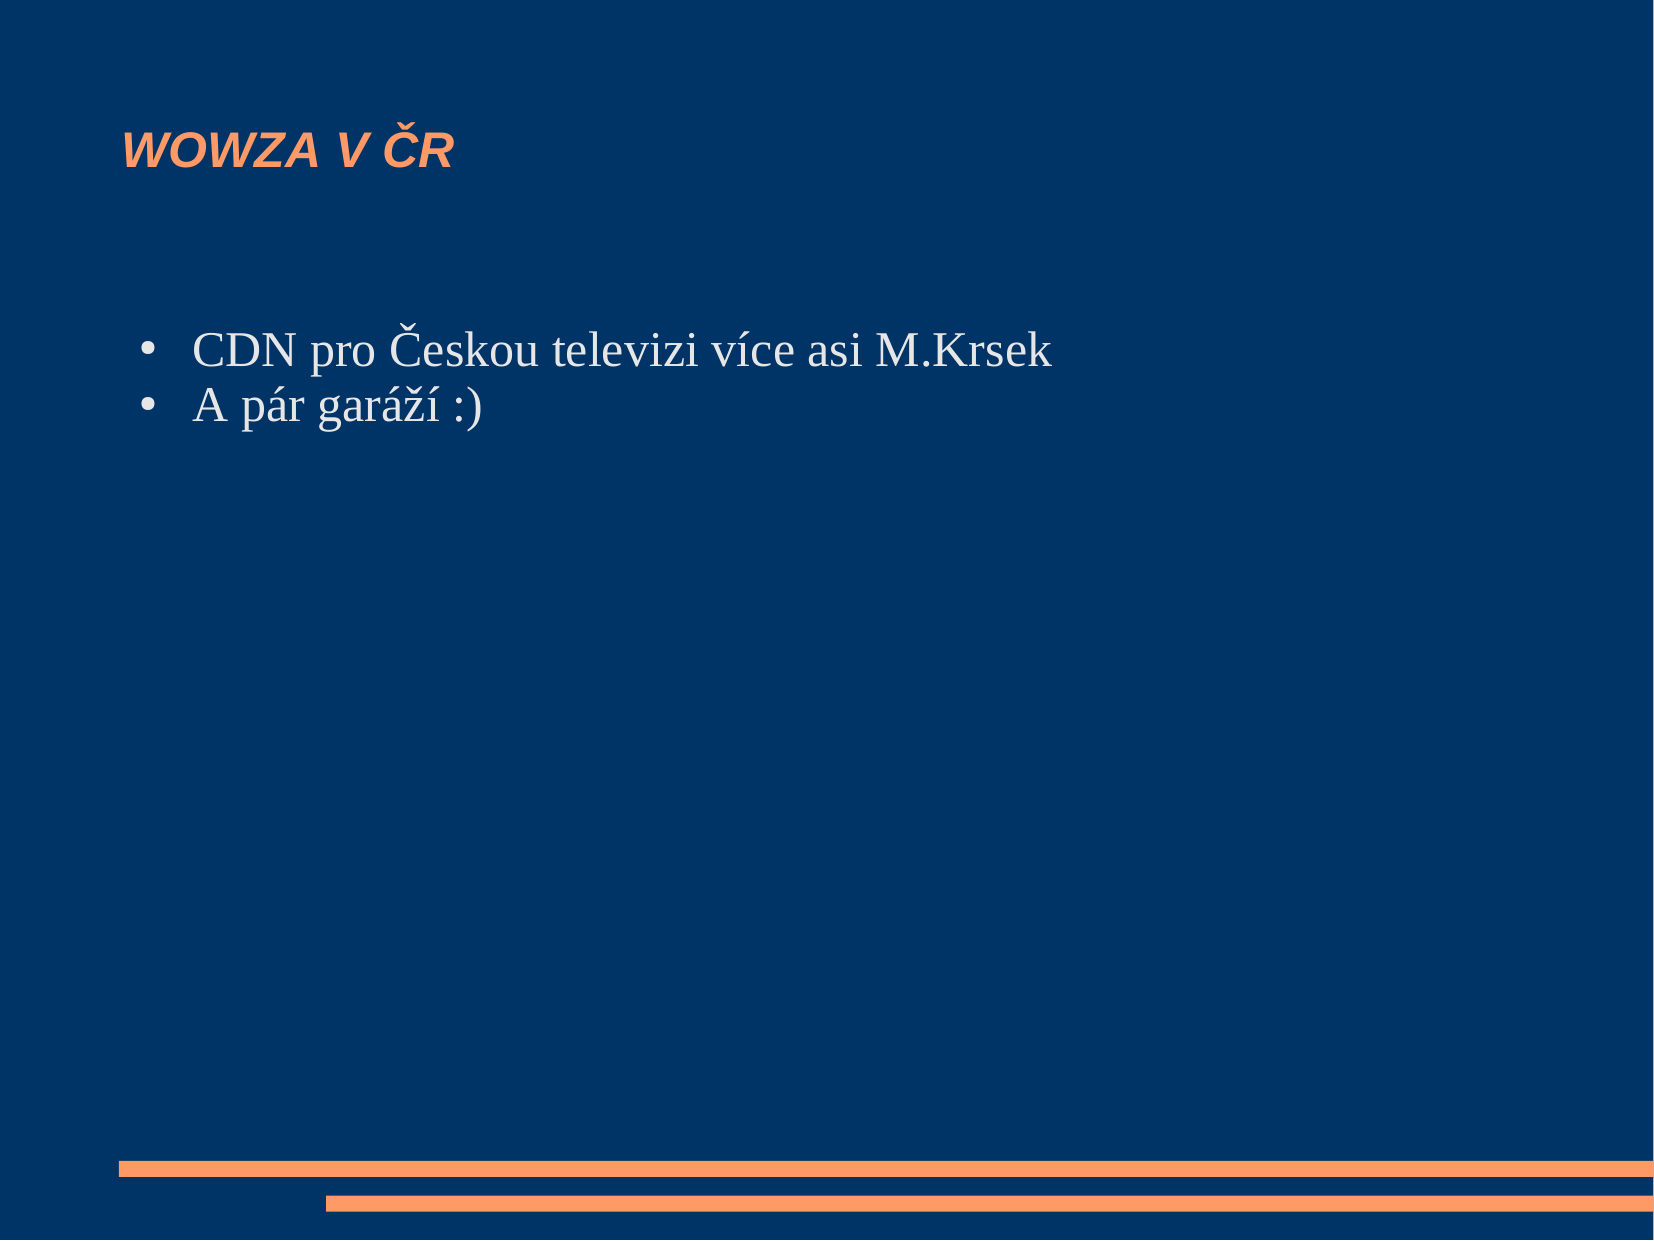

# WOWZA V ČR
CDN pro Českou televizi více asi M.Krsek
A pár garáží :)